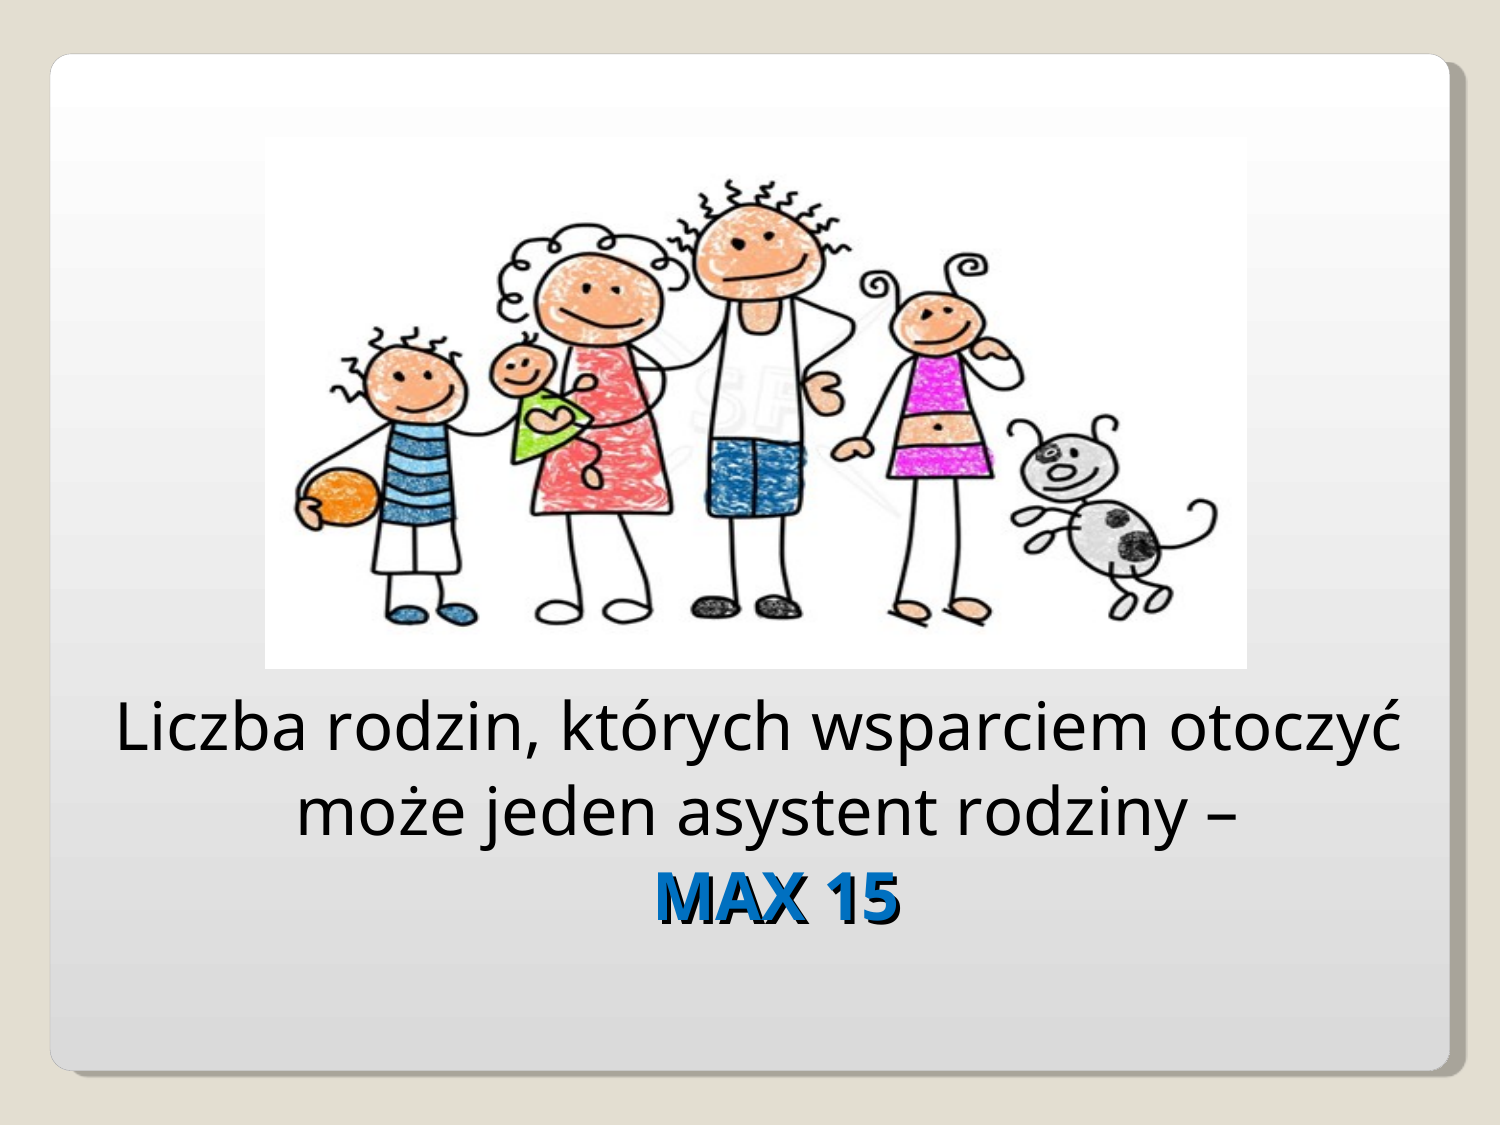

Liczba rodzin, których wsparciem otoczyć
może jeden asystent rodziny –
 MAX 15